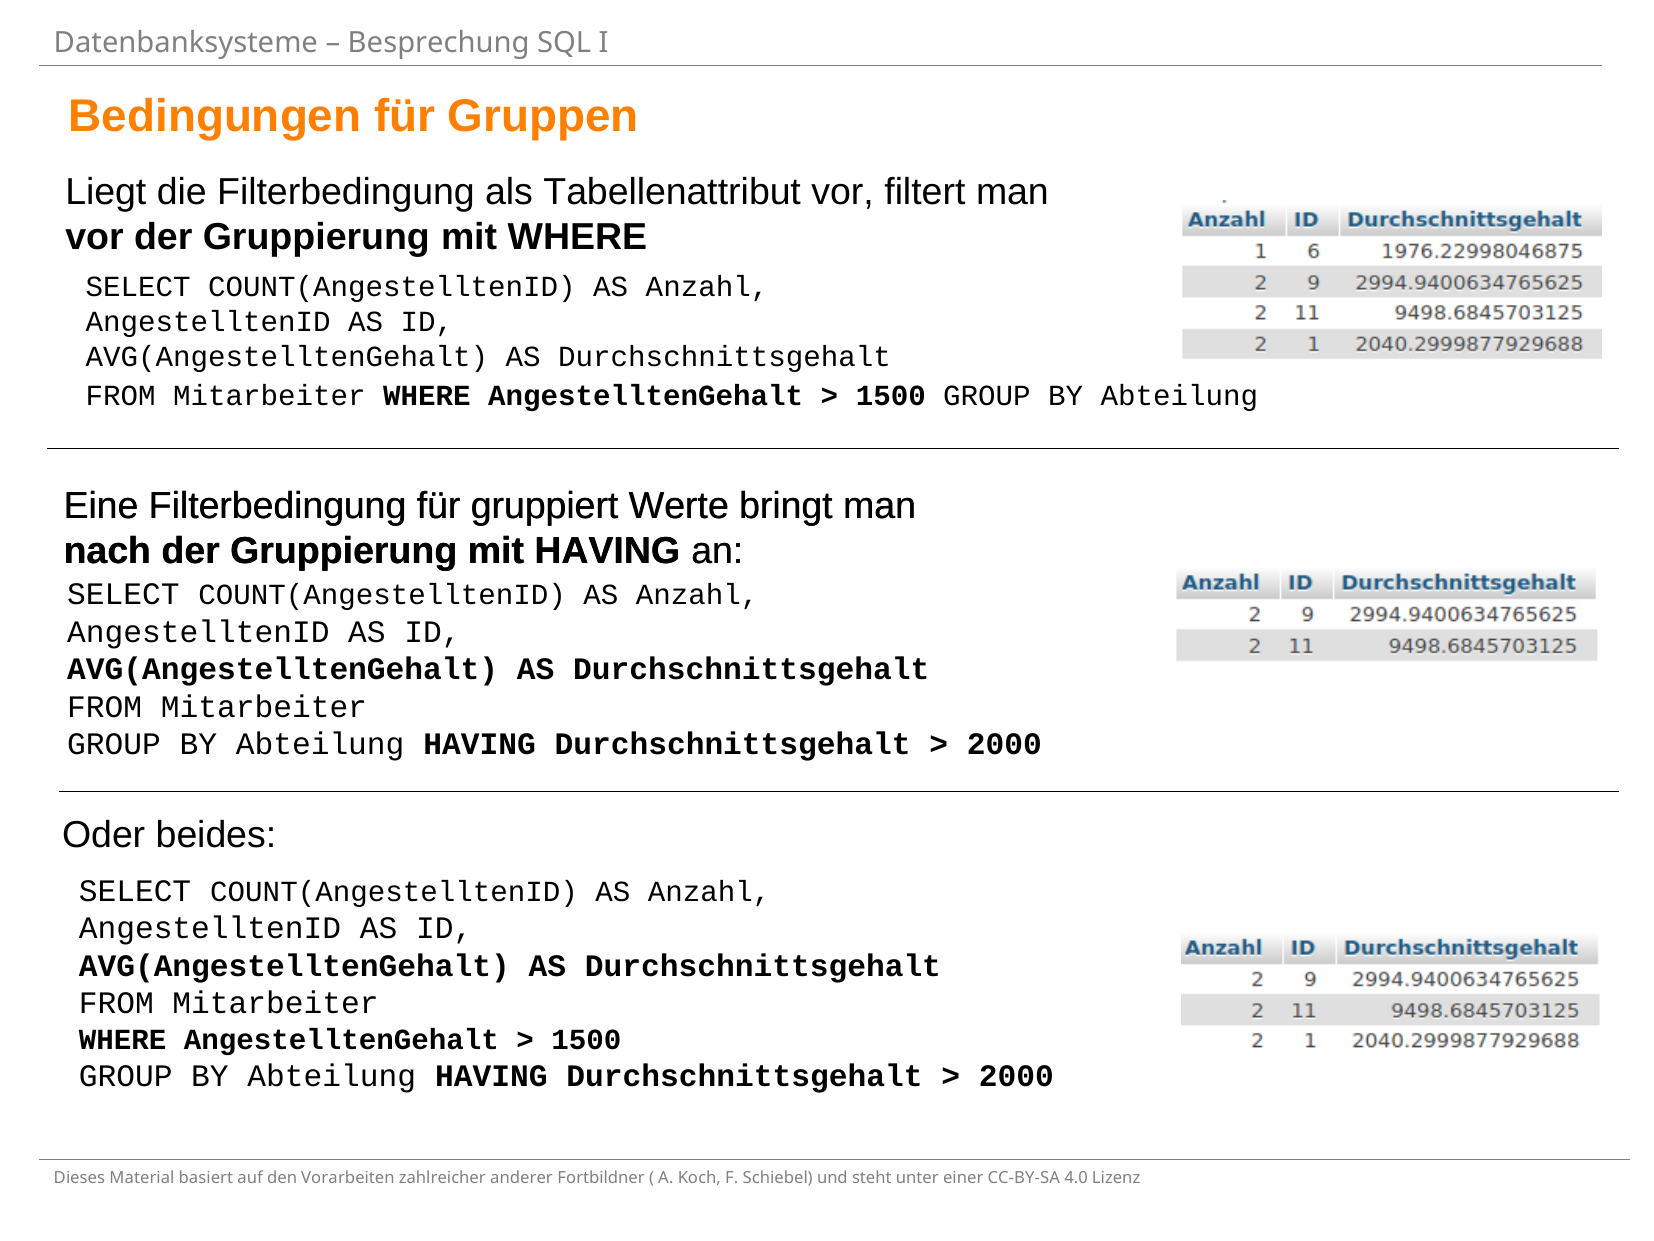

Datenbanksysteme – Besprechung SQL I
Bedingungen für Gruppen
Liegt die Filterbedingung als Tabellenattribut vor, filtert man
vor der Gruppierung mit WHERE
SELECT COUNT(AngestelltenID) AS Anzahl,
AngestelltenID AS ID,
AVG(AngestelltenGehalt) AS Durchschnittsgehalt
FROM Mitarbeiter WHERE AngestelltenGehalt > 1500 GROUP BY Abteilung
Eine Filterbedingung für gruppiert Werte bringt man nach der Gruppierung mit HAVING an:
Eine Filterbedingung für gruppiert Werte bringt man nach der Gruppierung mit HAVING an:
SELECT COUNT(AngestelltenID) AS Anzahl,
AngestelltenID AS ID,
AVG(AngestelltenGehalt) AS Durchschnittsgehalt
FROM Mitarbeiter
GROUP BY Abteilung HAVING Durchschnittsgehalt > 2000
Oder beides:
SELECT COUNT(AngestelltenID) AS Anzahl,
AngestelltenID AS ID,
AVG(AngestelltenGehalt) AS Durchschnittsgehalt
FROM Mitarbeiter
WHERE AngestelltenGehalt > 1500
GROUP BY Abteilung HAVING Durchschnittsgehalt > 2000